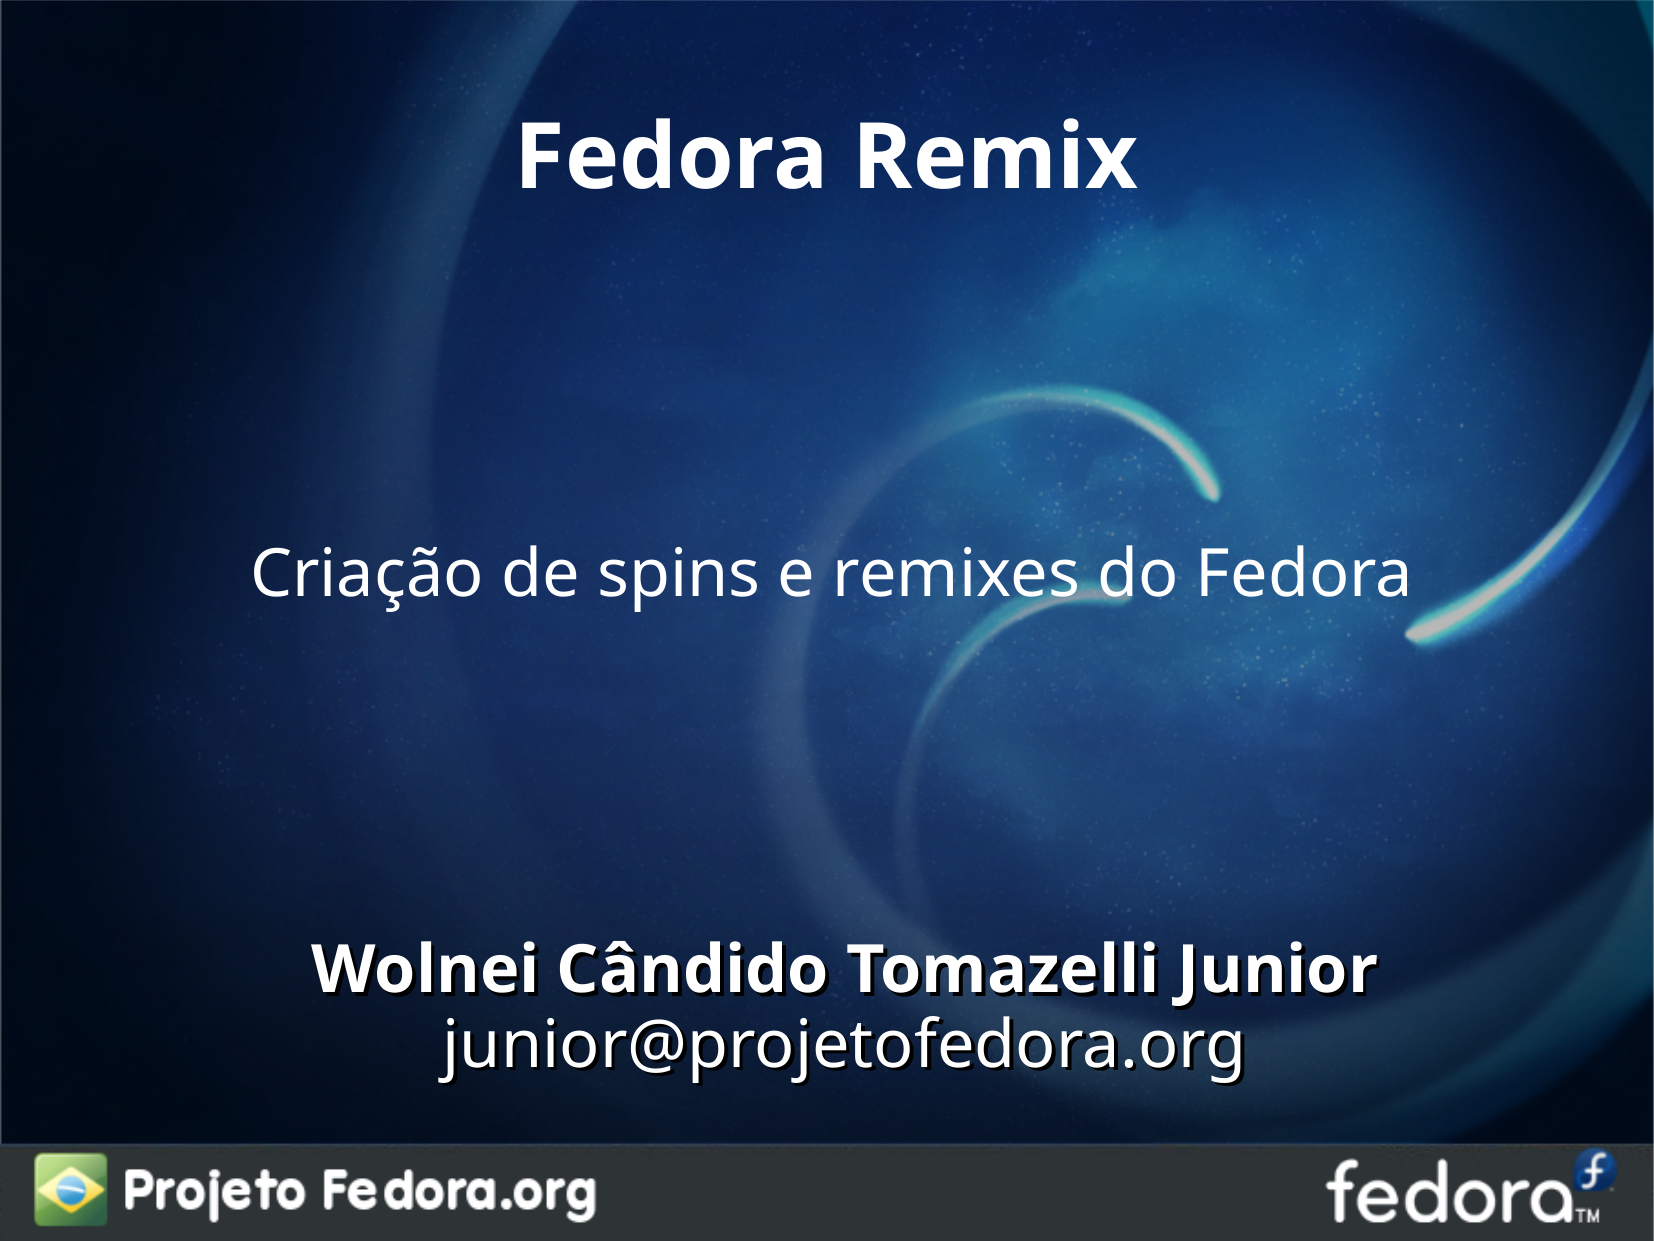

# Fedora Remix
Criação de spins e remixes do Fedora
Wolnei Cândido Tomazelli Junior
junior@projetofedora.org